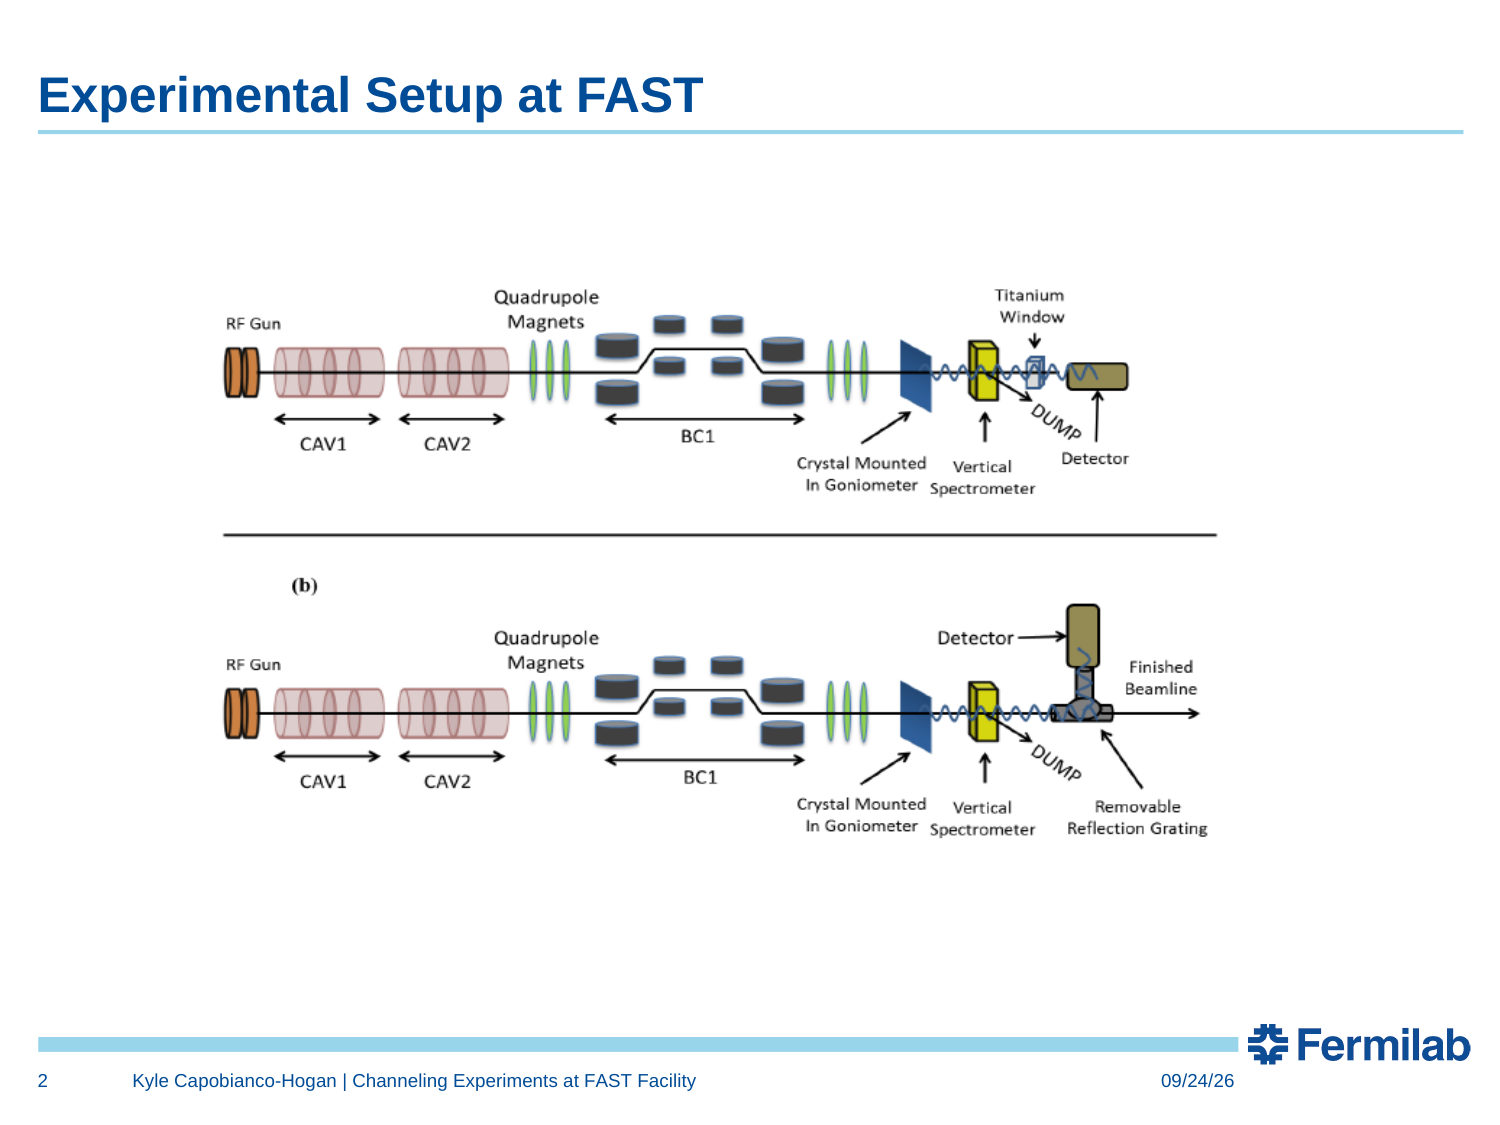

# Experimental Setup at FAST
Kyle Capobianco-Hogan | Channeling Experiments at FAST Facility